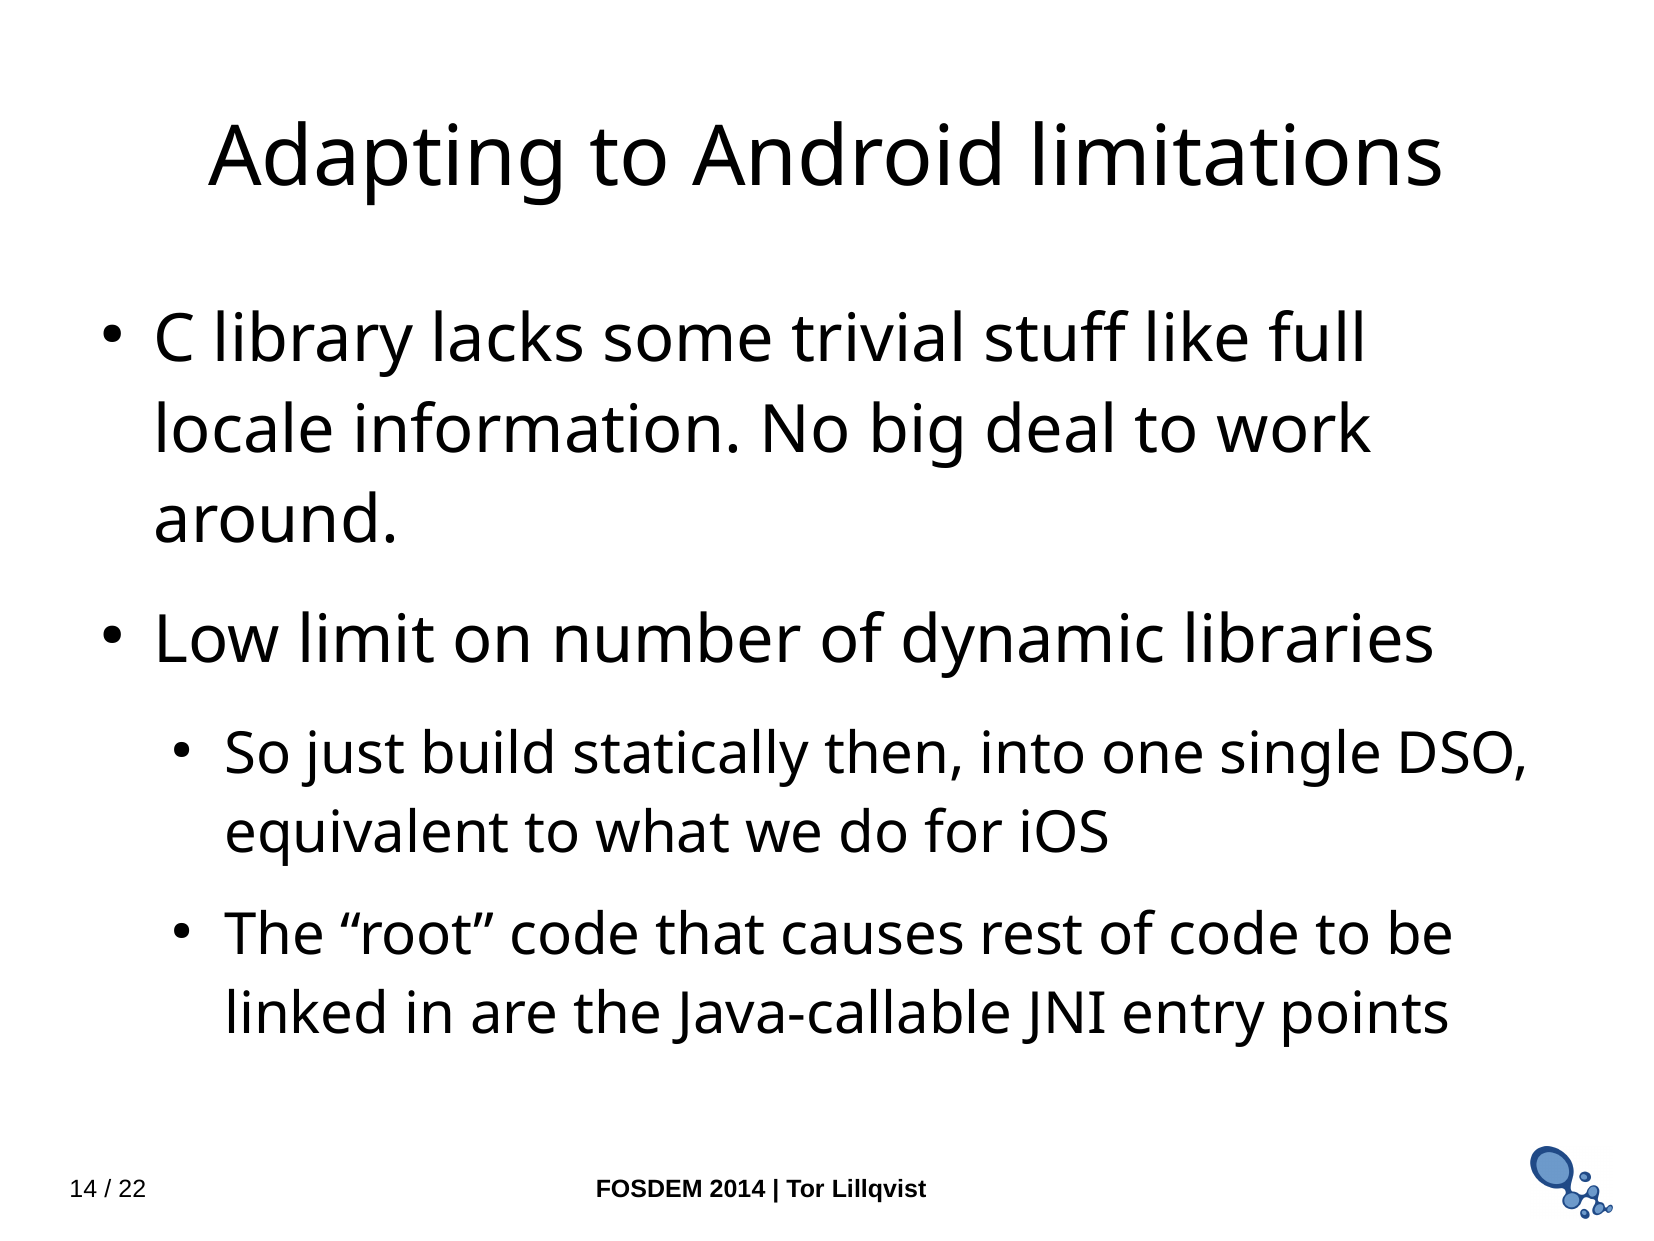

# Adapting to Android limitations
C library lacks some trivial stuff like full locale information. No big deal to work around.
Low limit on number of dynamic libraries
So just build statically then, into one single DSO, equivalent to what we do for iOS
The “root” code that causes rest of code to be linked in are the Java-callable JNI entry points